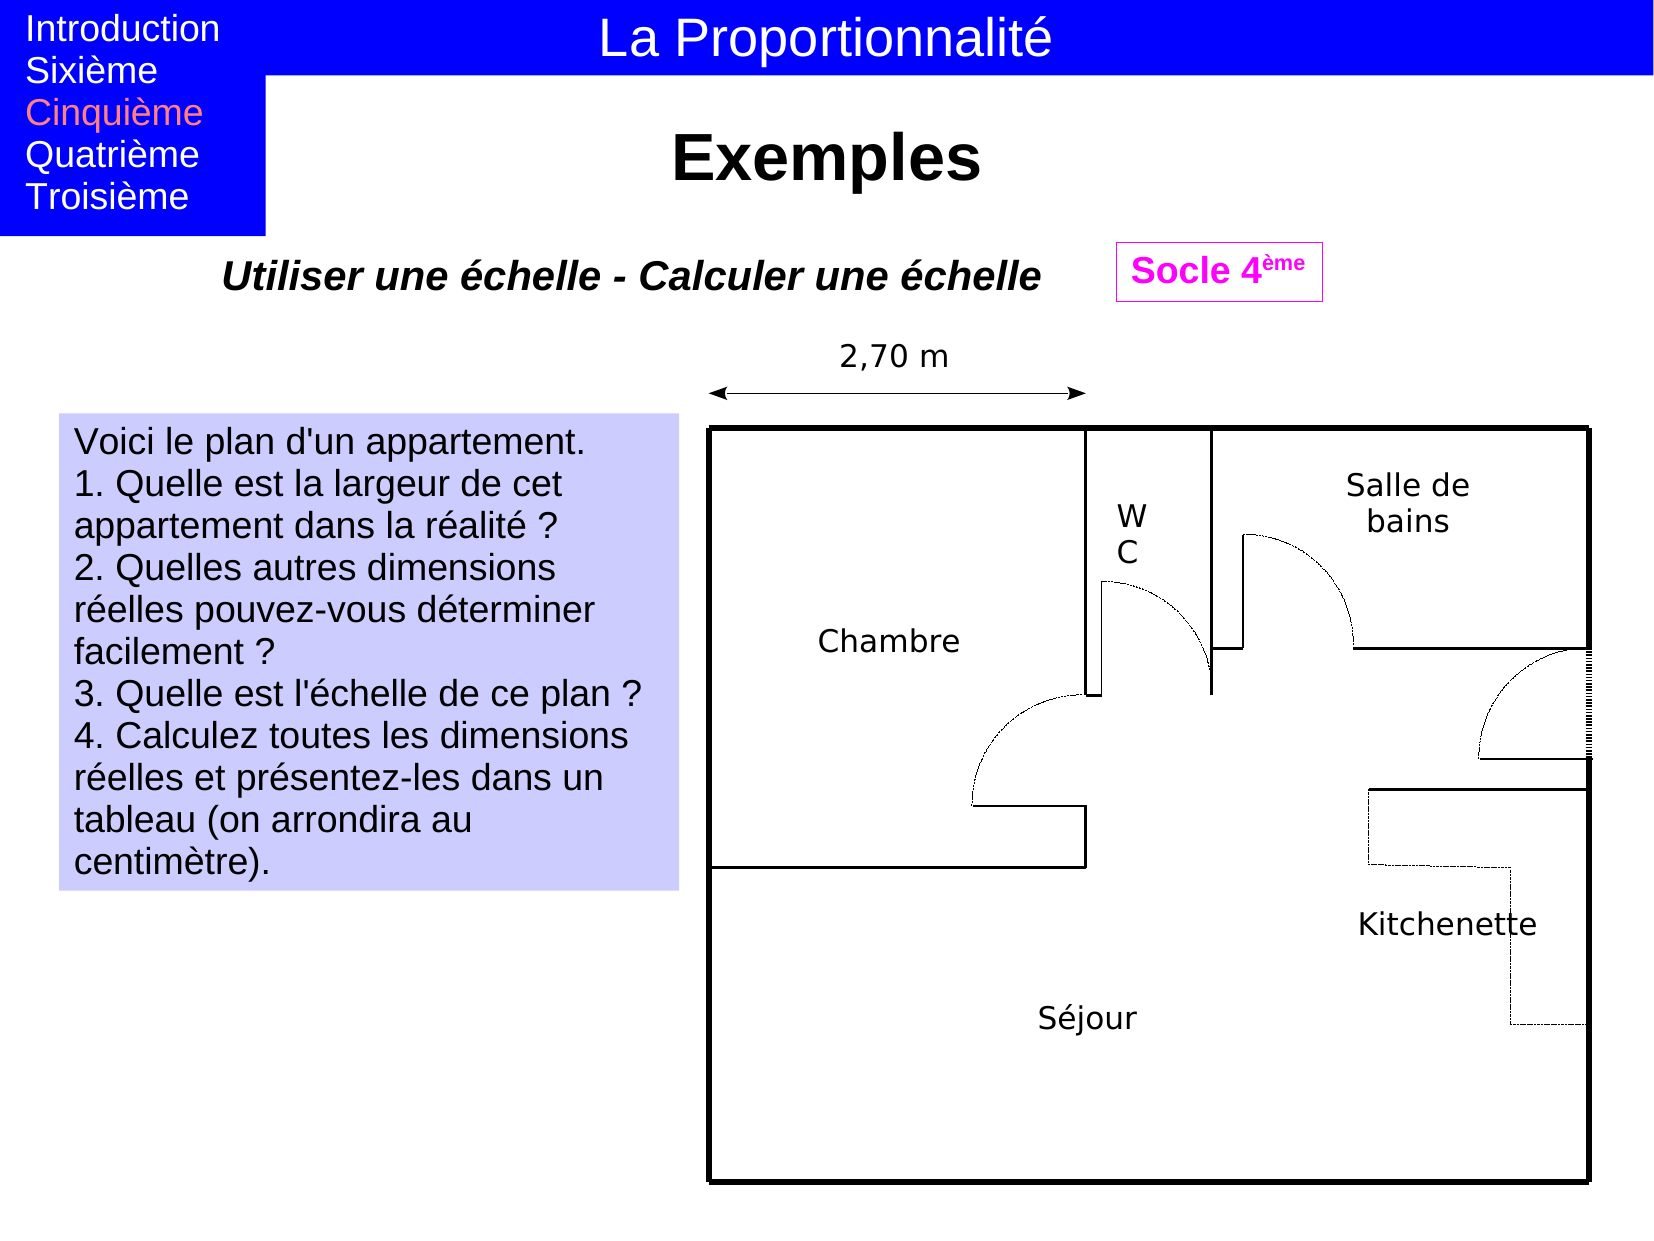

La Proportionnalité
 Introduction
 Sixième
 Cinquième
 Quatrième
 Troisième
Exemples
Socle 4ème
Utiliser une échelle - Calculer une échelle
 2,70 m
Salle de bains
WC
Chambre
Kitchenette
Séjour
Voici le plan d'un appartement.
1. Quelle est la largeur de cet appartement dans la réalité ?
2. Quelles autres dimensions réelles pouvez-vous déterminer facilement ?
3. Quelle est l'échelle de ce plan ?
4. Calculez toutes les dimensions réelles et présentez-les dans un tableau (on arrondira au centimètre).